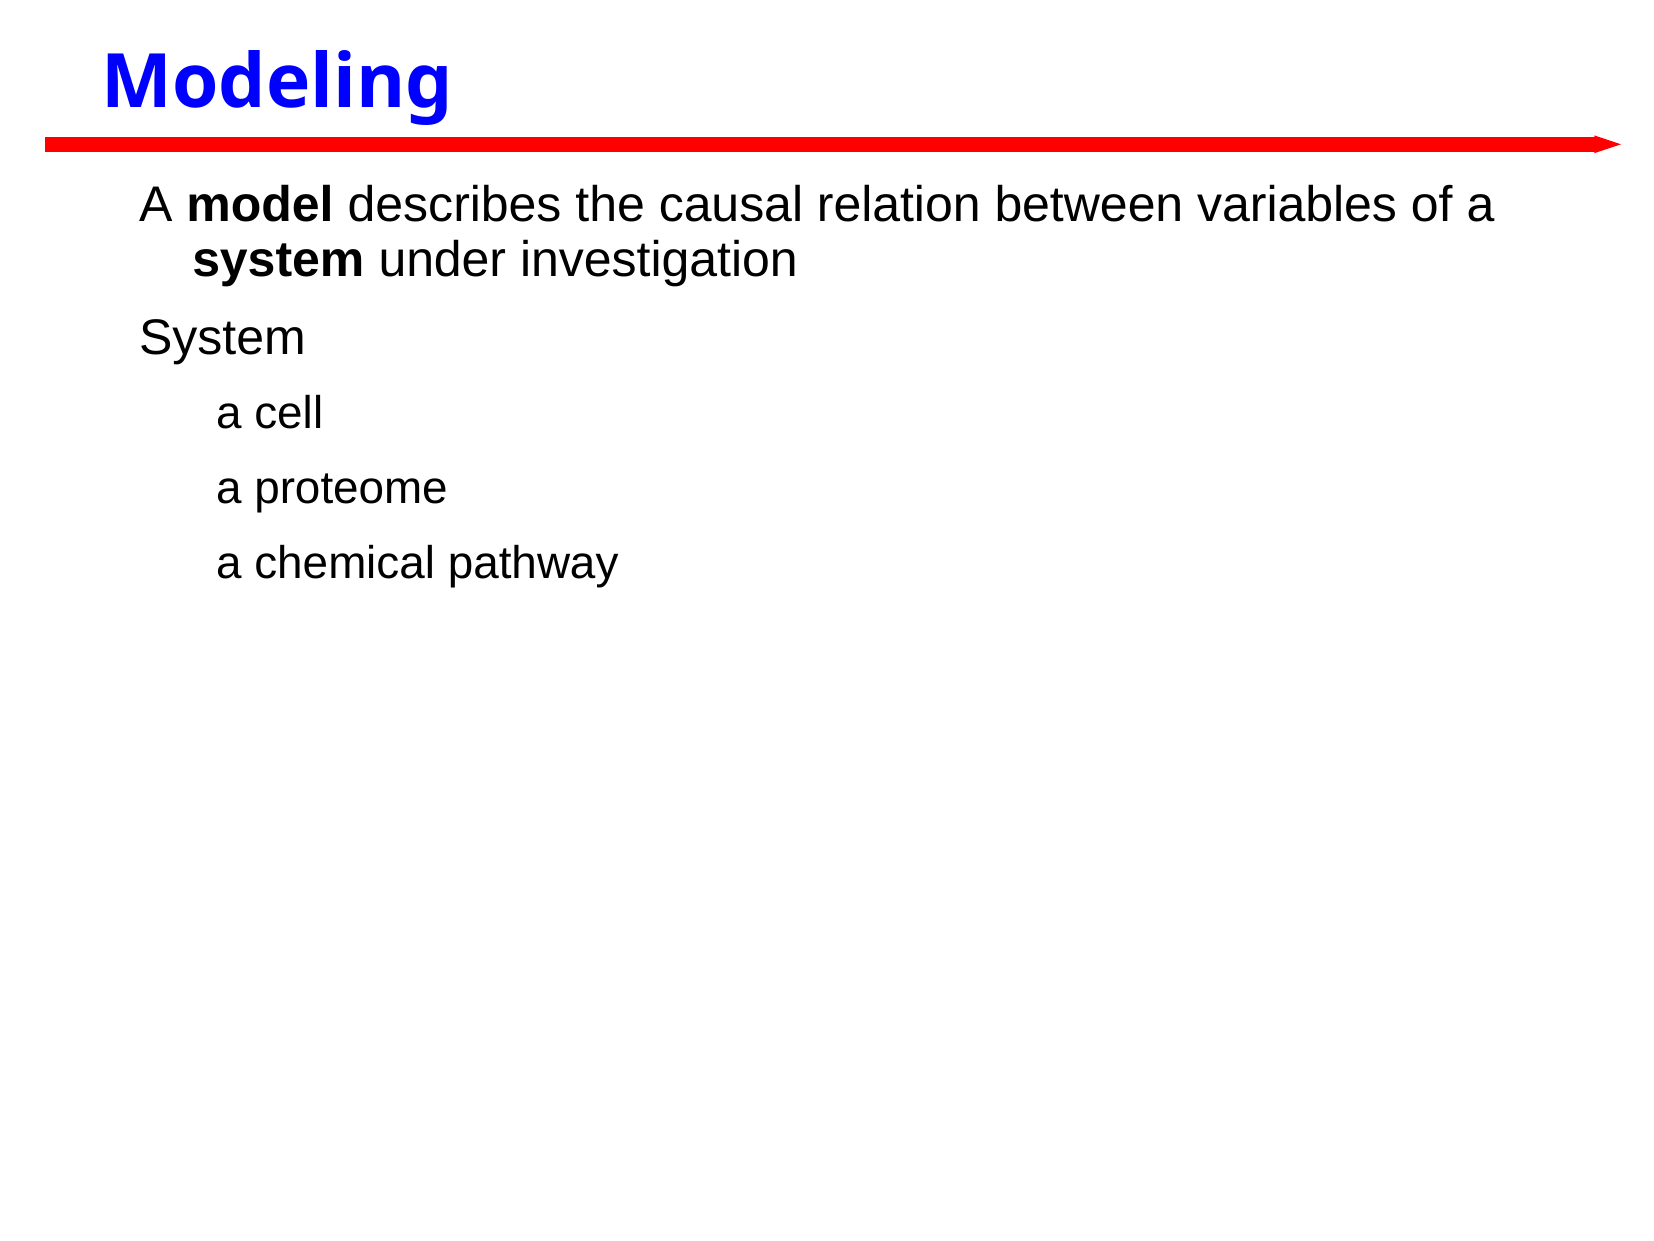

# Modeling
A model describes the causal relation between variables of a system under investigation
System
a cell
a proteome
a chemical pathway